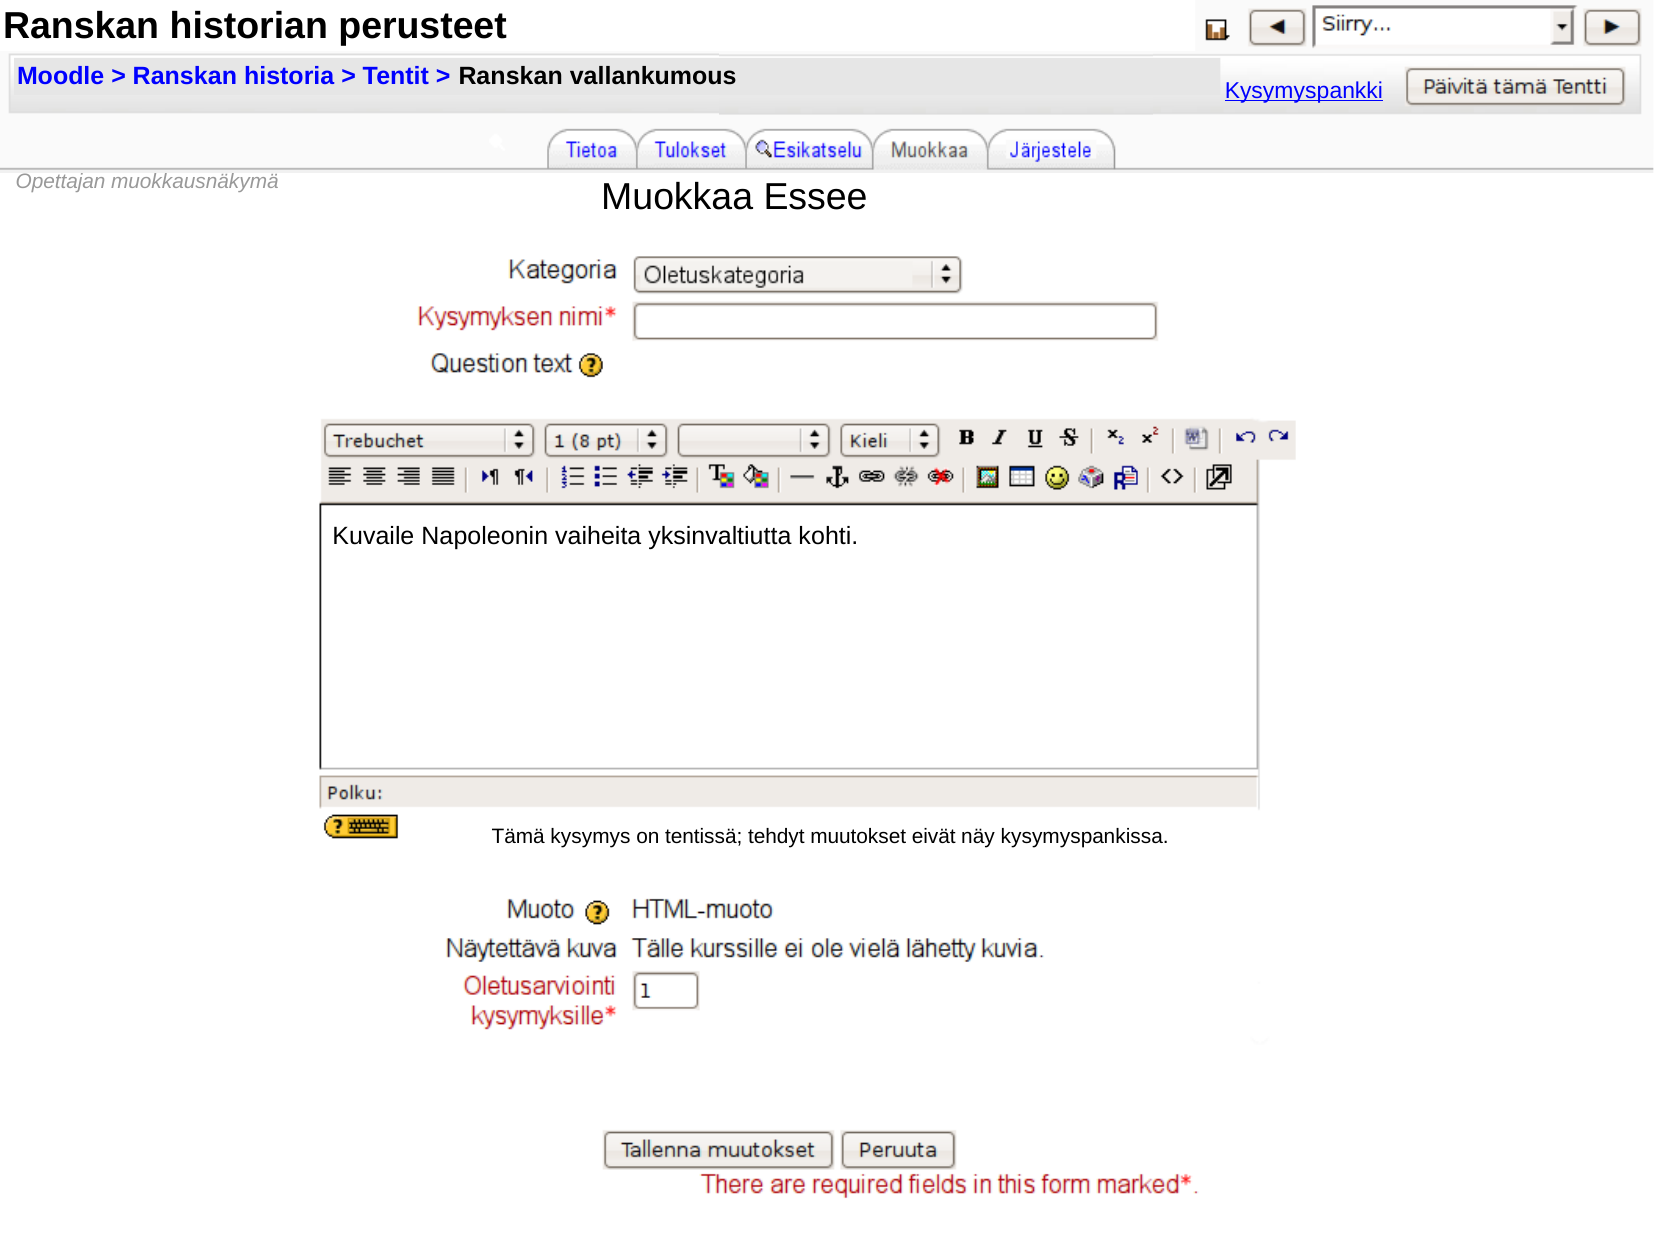

Ranskan historian perusteet
Moodle > Ranskan historia > Tentit > Ranskan vallankumous
Kysymyspankki
Opettajan muokkausnäkymä
Muokkaa Essee
Kuvaile Napoleonin vaiheita yksinvaltiutta kohti.
Tämä kysymys on tentissä; tehdyt muutokset eivät näy kysymyspankissa.